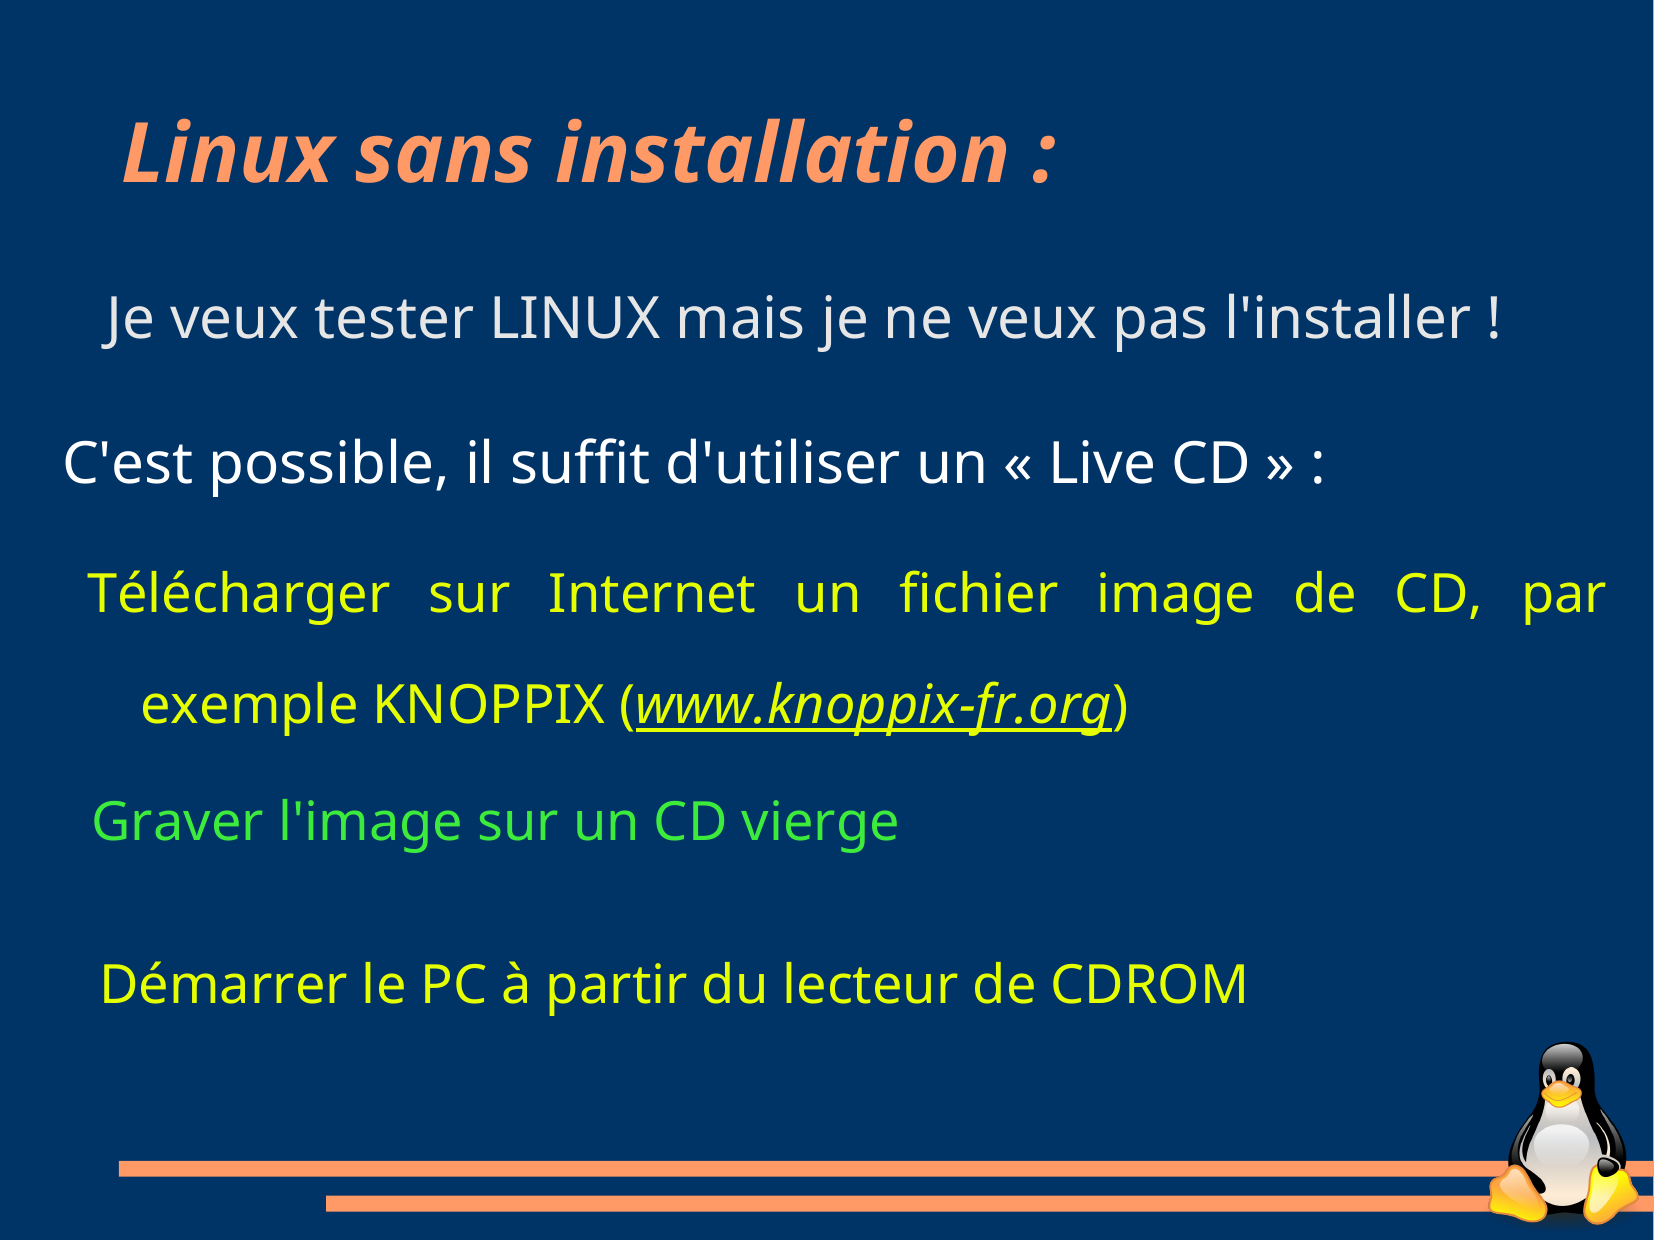

# Linux sans installation :
Je veux tester LINUX mais je ne veux pas l'installer !
C'est possible, il suffit d'utiliser un « Live CD » :
Télécharger sur Internet un fichier image de CD, par exemple KNOPPIX (www.knoppix-fr.org)
Graver l'image sur un CD vierge
Démarrer le PC à partir du lecteur de CDROM